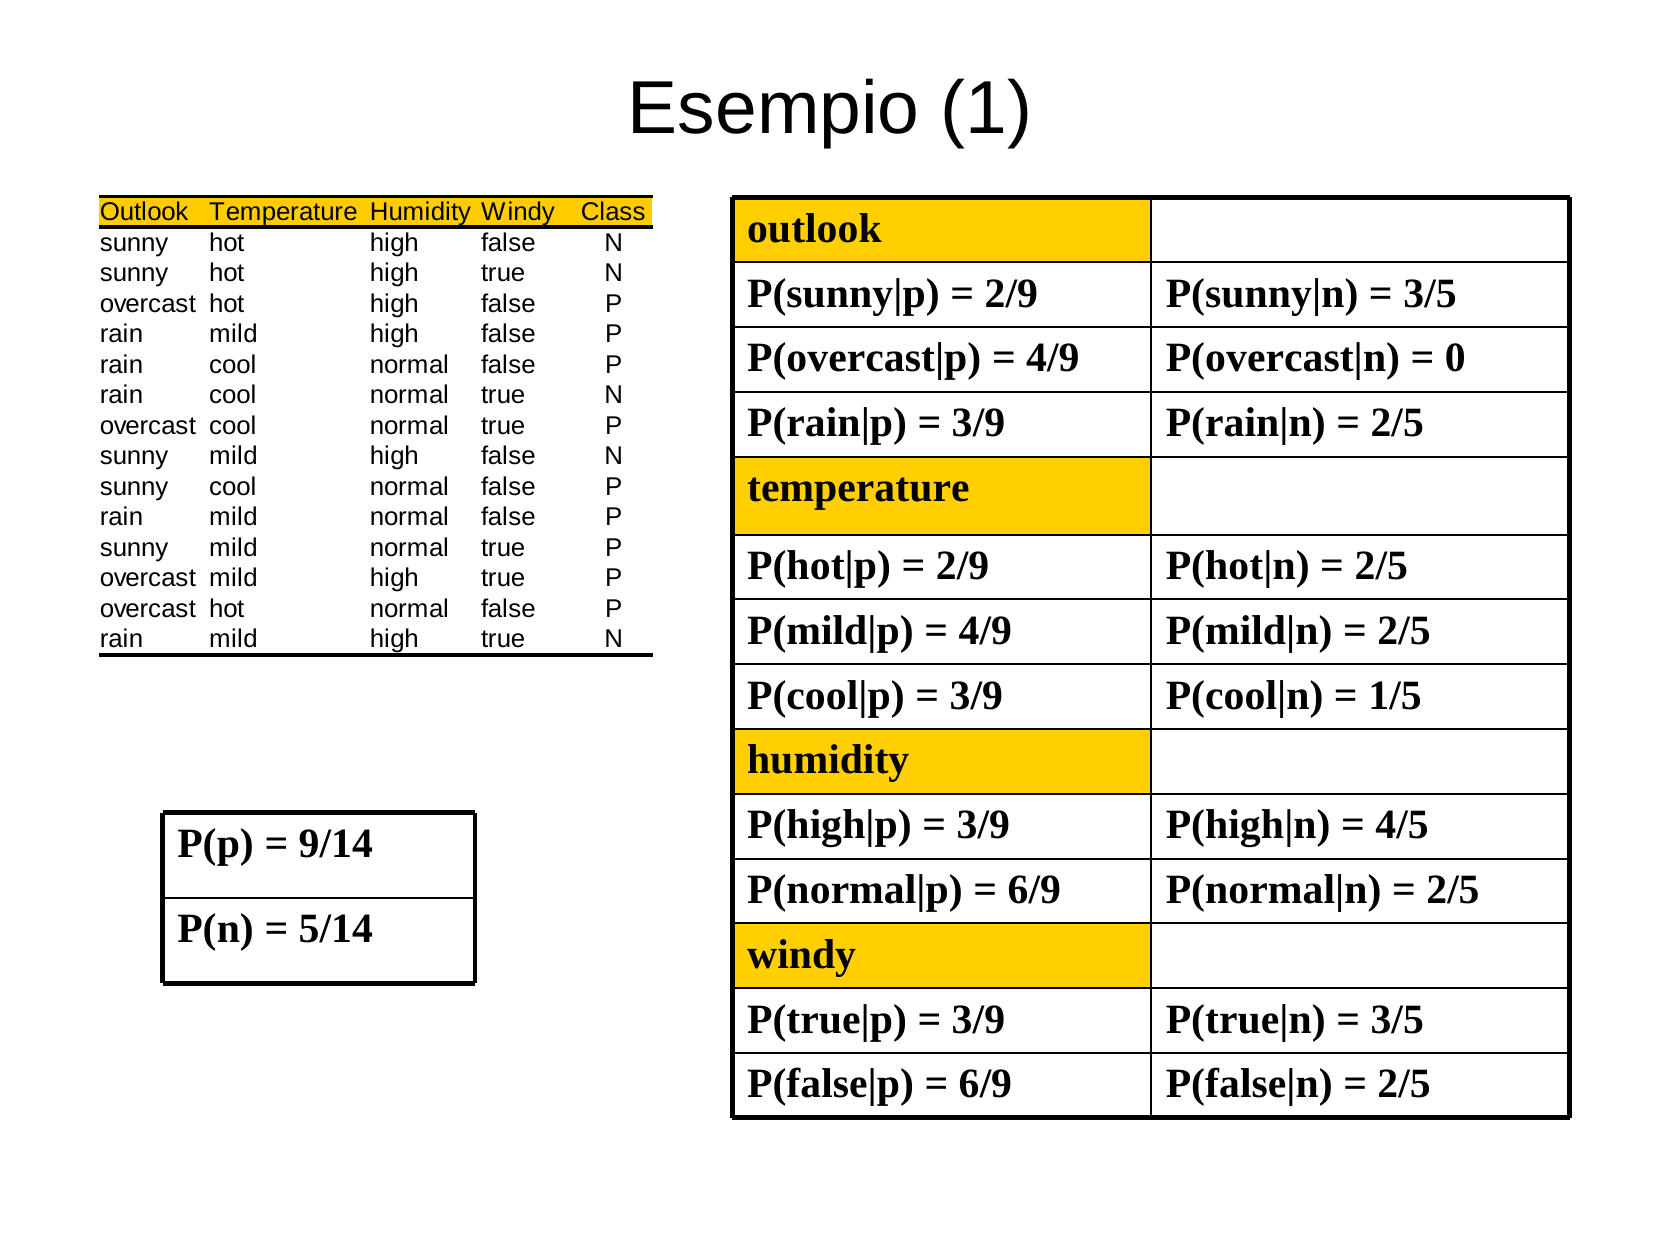

# Esempio (1)
outlook
P(sunny|p) = 2/9
P(sunny|n) = 3/5
P(overcast|p) = 4/9
P(overcast|n) = 0
P(rain|p) = 3/9
P(rain|n) = 2/5
temperature
P(hot|p) = 2/9
P(hot|n) = 2/5
P(mild|p) = 4/9
P(mild|n) = 2/5
P(cool|p) = 3/9
P(cool|n) = 1/5
humidity
P(high|p) = 3/9
P(high|n) = 4/5
P(normal|p) = 6/9
P(normal|n) = 2/5
windy
P(true|p) = 3/9
P(true|n) = 3/5
P(false|p) = 6/9
P(false|n) = 2/5
P(p) = 9/14
P(n) = 5/14